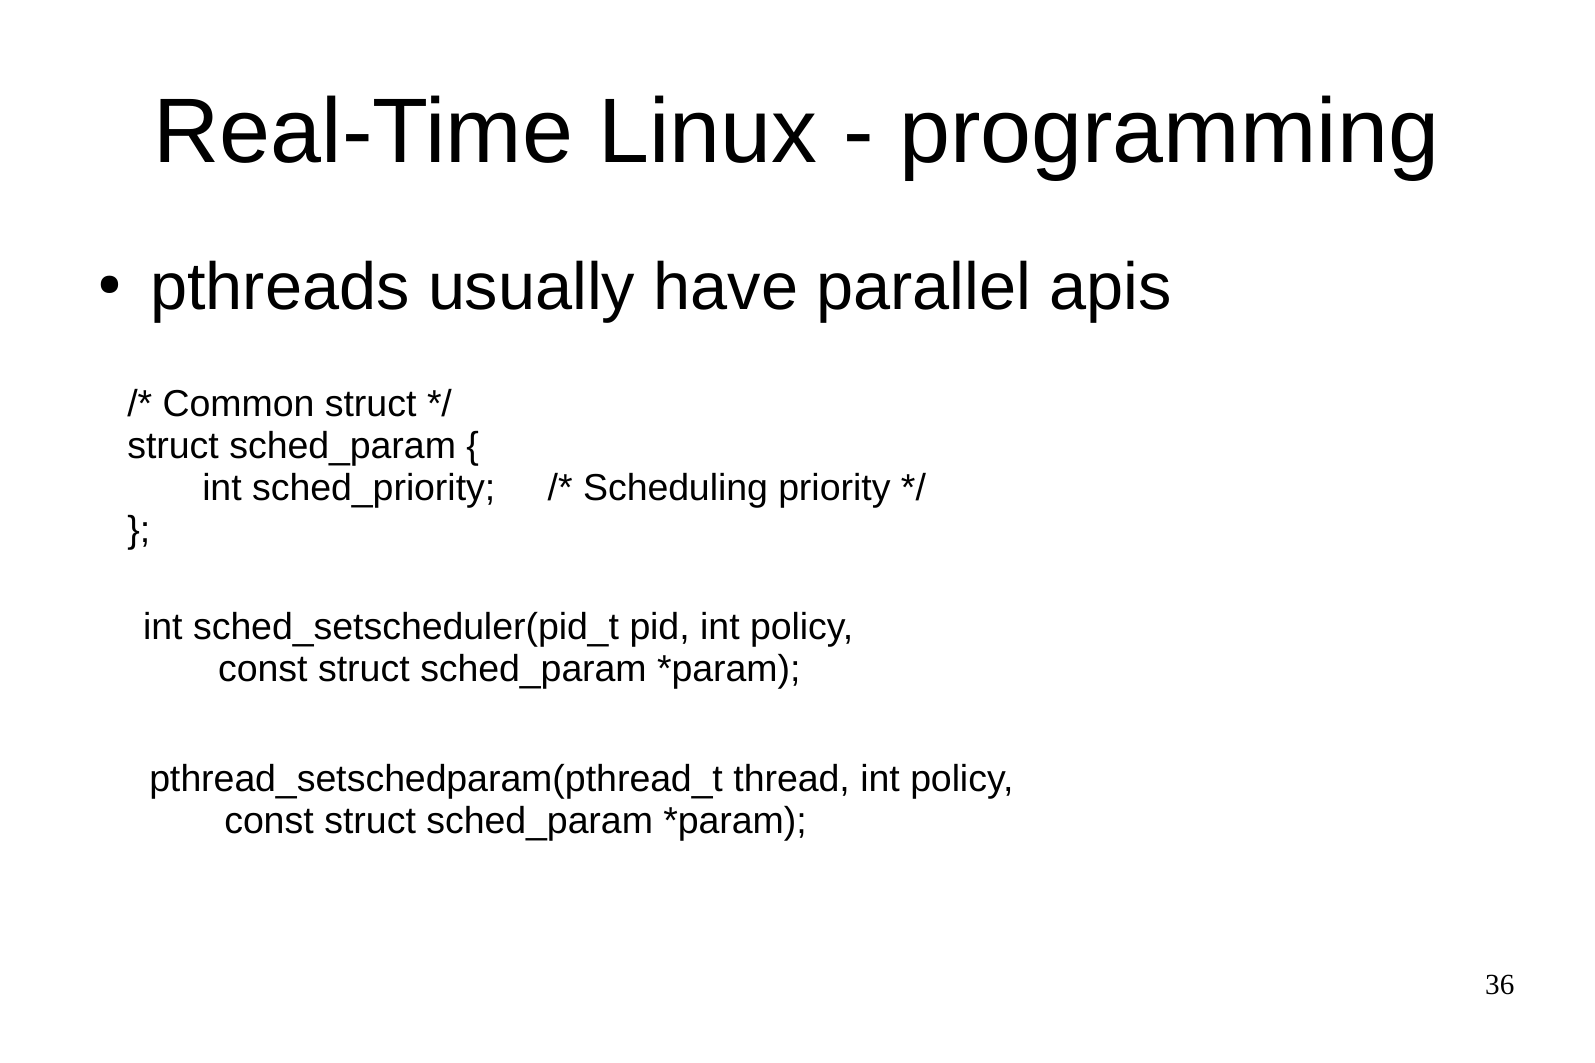

# Real-Time Linux - programming
pthreads usually have parallel apis
/* Common struct */
struct sched_param {
	int sched_priority; /* Scheduling priority */
};
int sched_setscheduler(pid_t pid, int policy,
	const struct sched_param *param);
pthread_setschedparam(pthread_t thread, int policy,
	const struct sched_param *param);
36